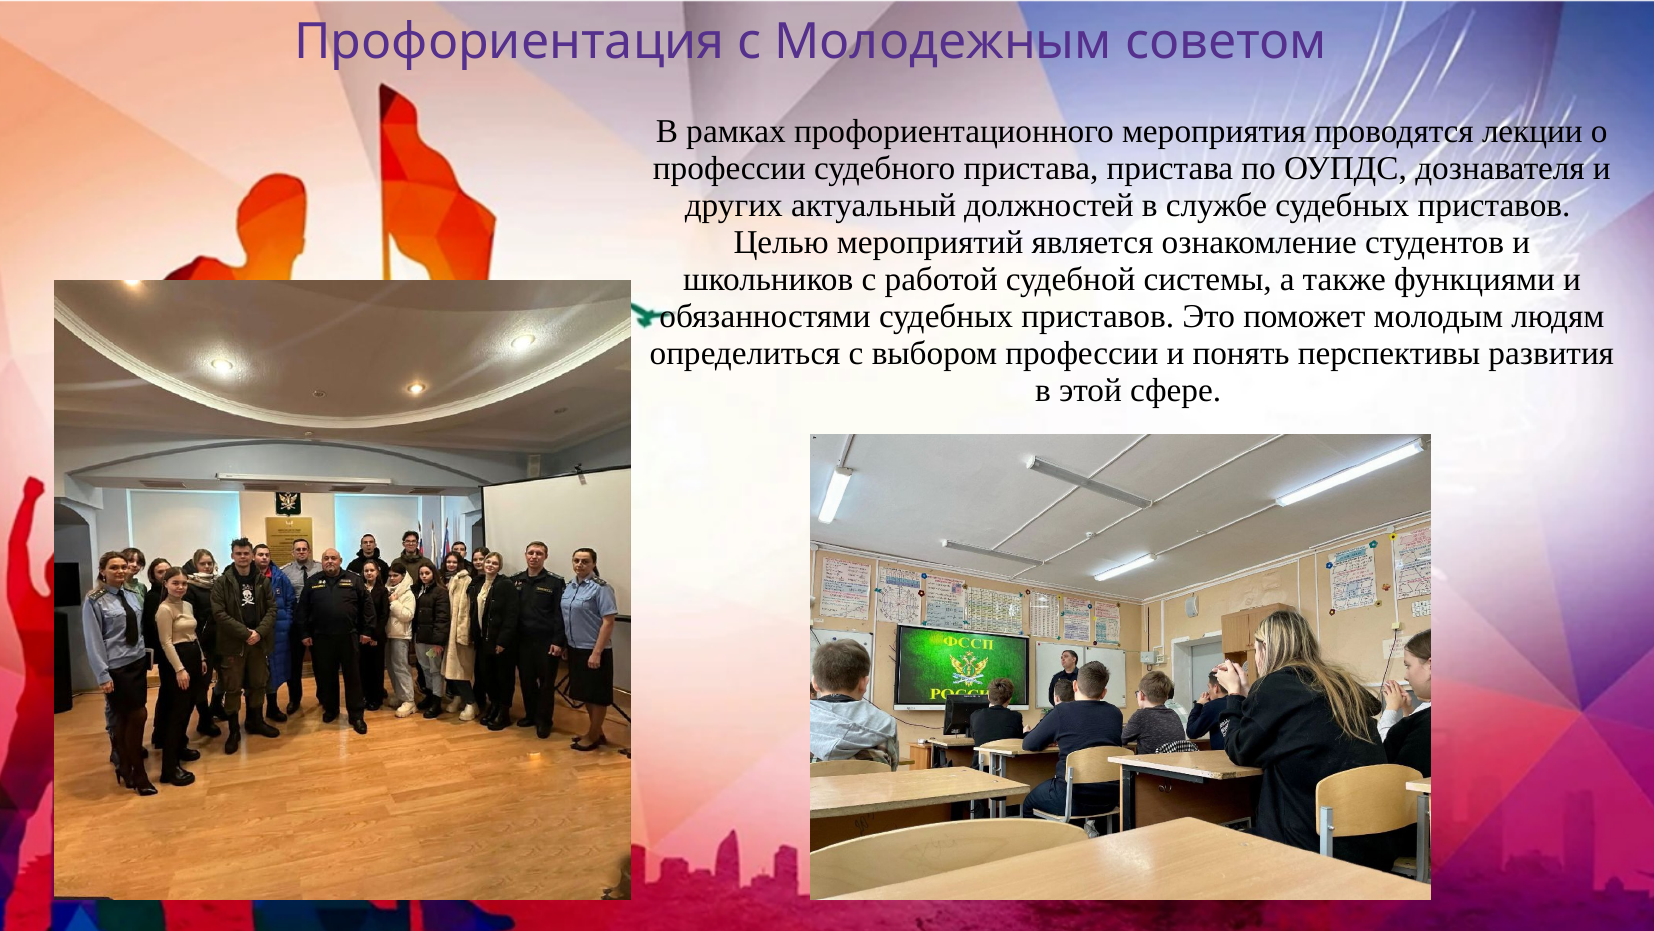

Профориентация с Молодежным советом
В рамках профориентационного мероприятия проводятся лекции о профессии судебного пристава, пристава по ОУПДС, дознавателя и других актуальный должностей в службе судебных приставов.
Целью мероприятий является ознакомление студентов и школьников с работой судебной системы, а также функциями и обязанностями судебных приставов. Это поможет молодым людям определиться с выбором профессии и понять перспективы развития в этой сфере.